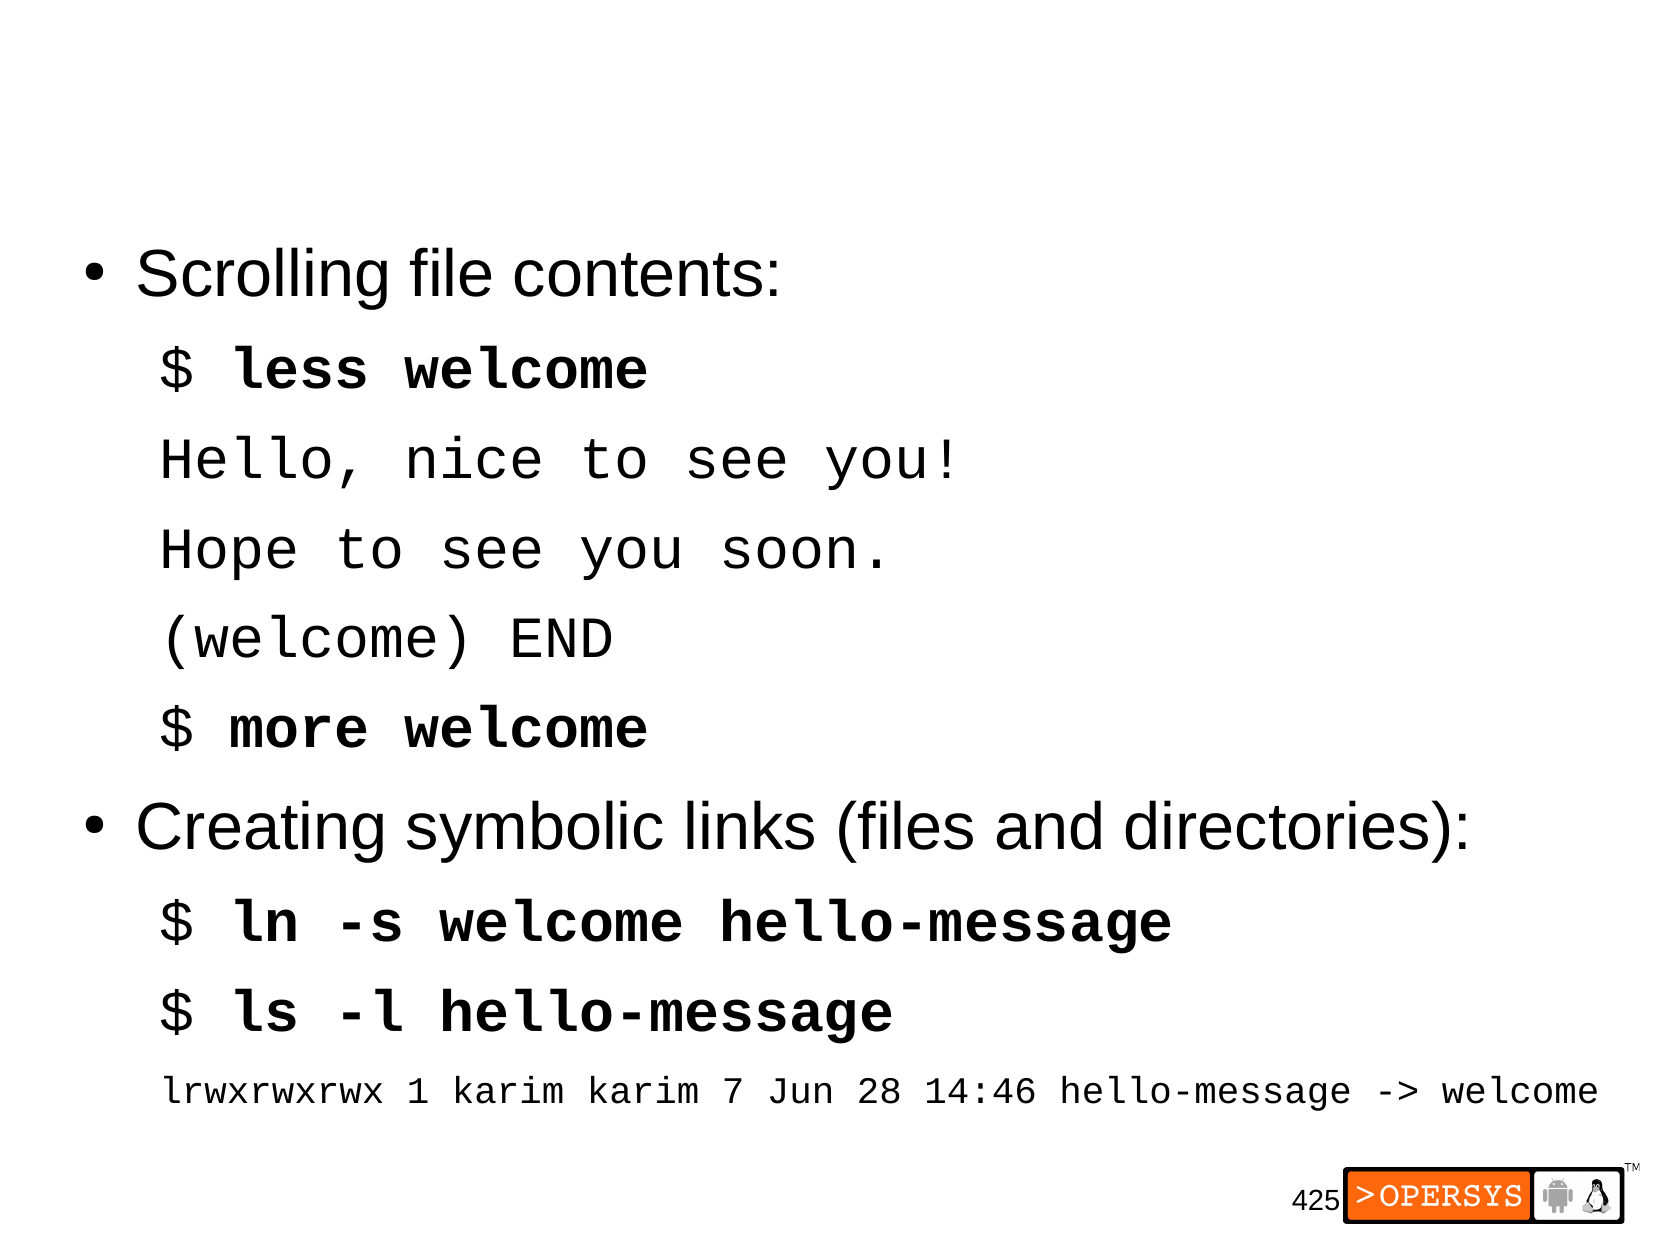

# Scrolling file contents:
$ less welcome
Hello, nice to see you!
Hope to see you soon.
(welcome) END
$ more welcome
Creating symbolic links (files and directories):
$ ln -s welcome hello-message
$ ls -l hello-message
lrwxrwxrwx 1 karim karim 7 Jun 28 14:46 hello-message -> welcome